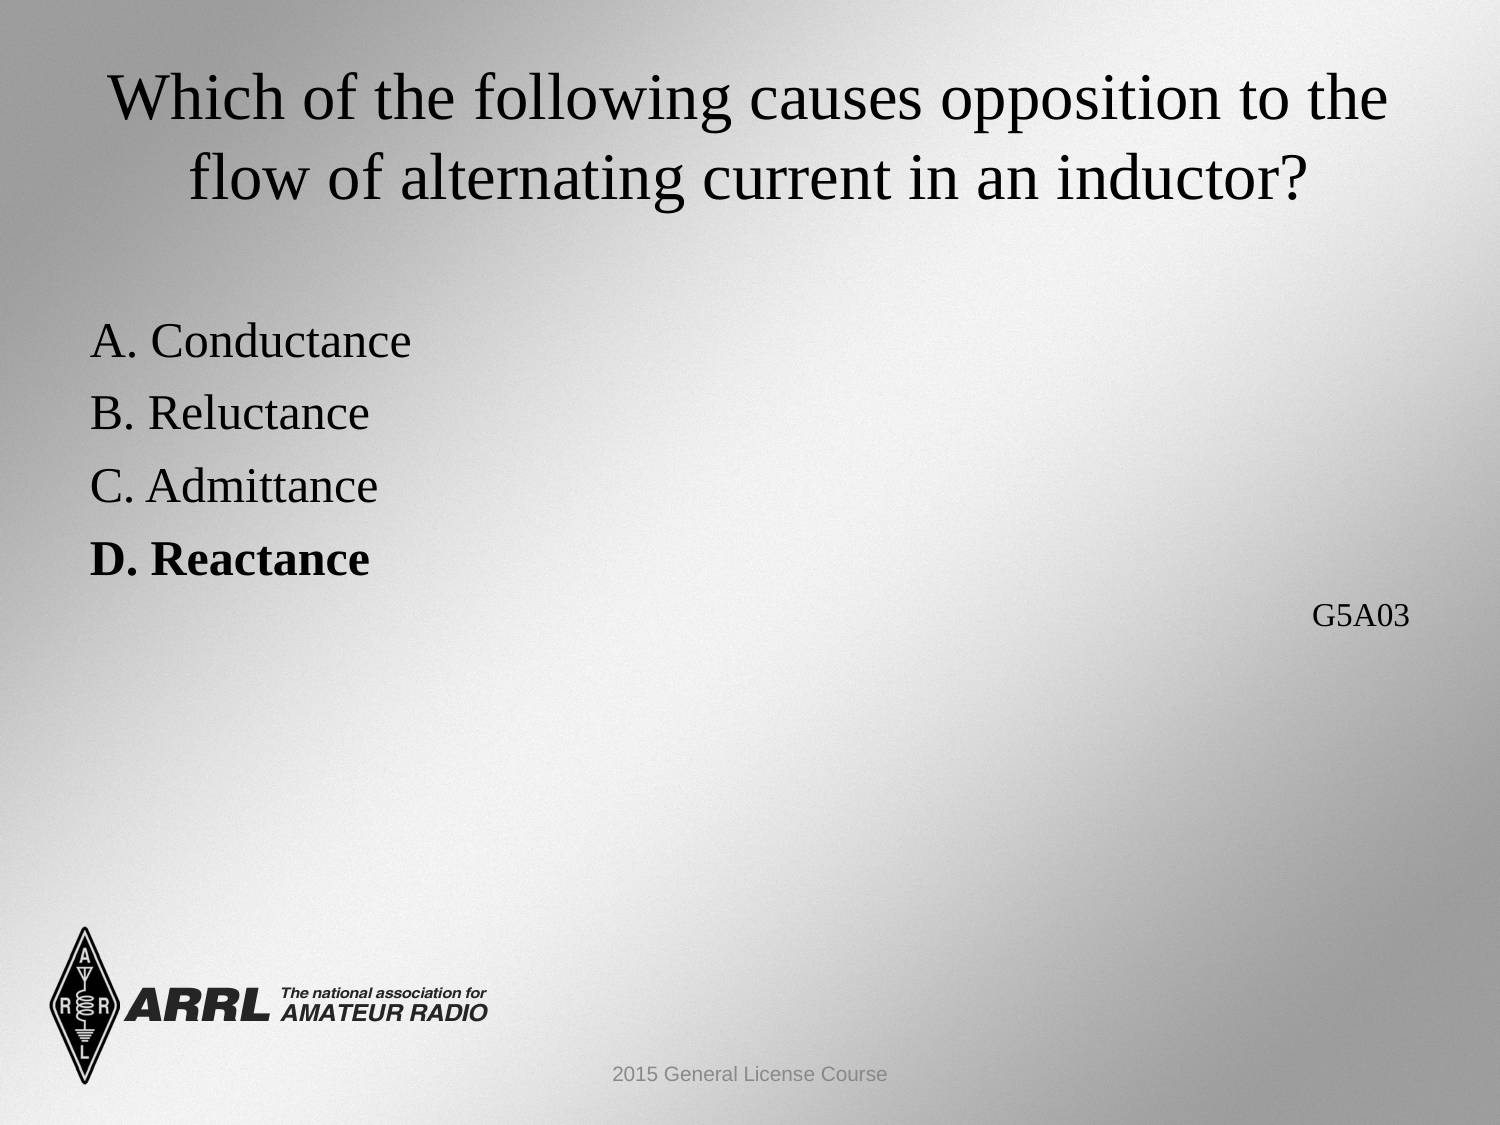

Which of the following causes opposition to the flow of alternating current in an inductor?
# A. Conductance
B. Reluctance
C. Admittance
D. Reactance
 G5A03
2015 General License Course